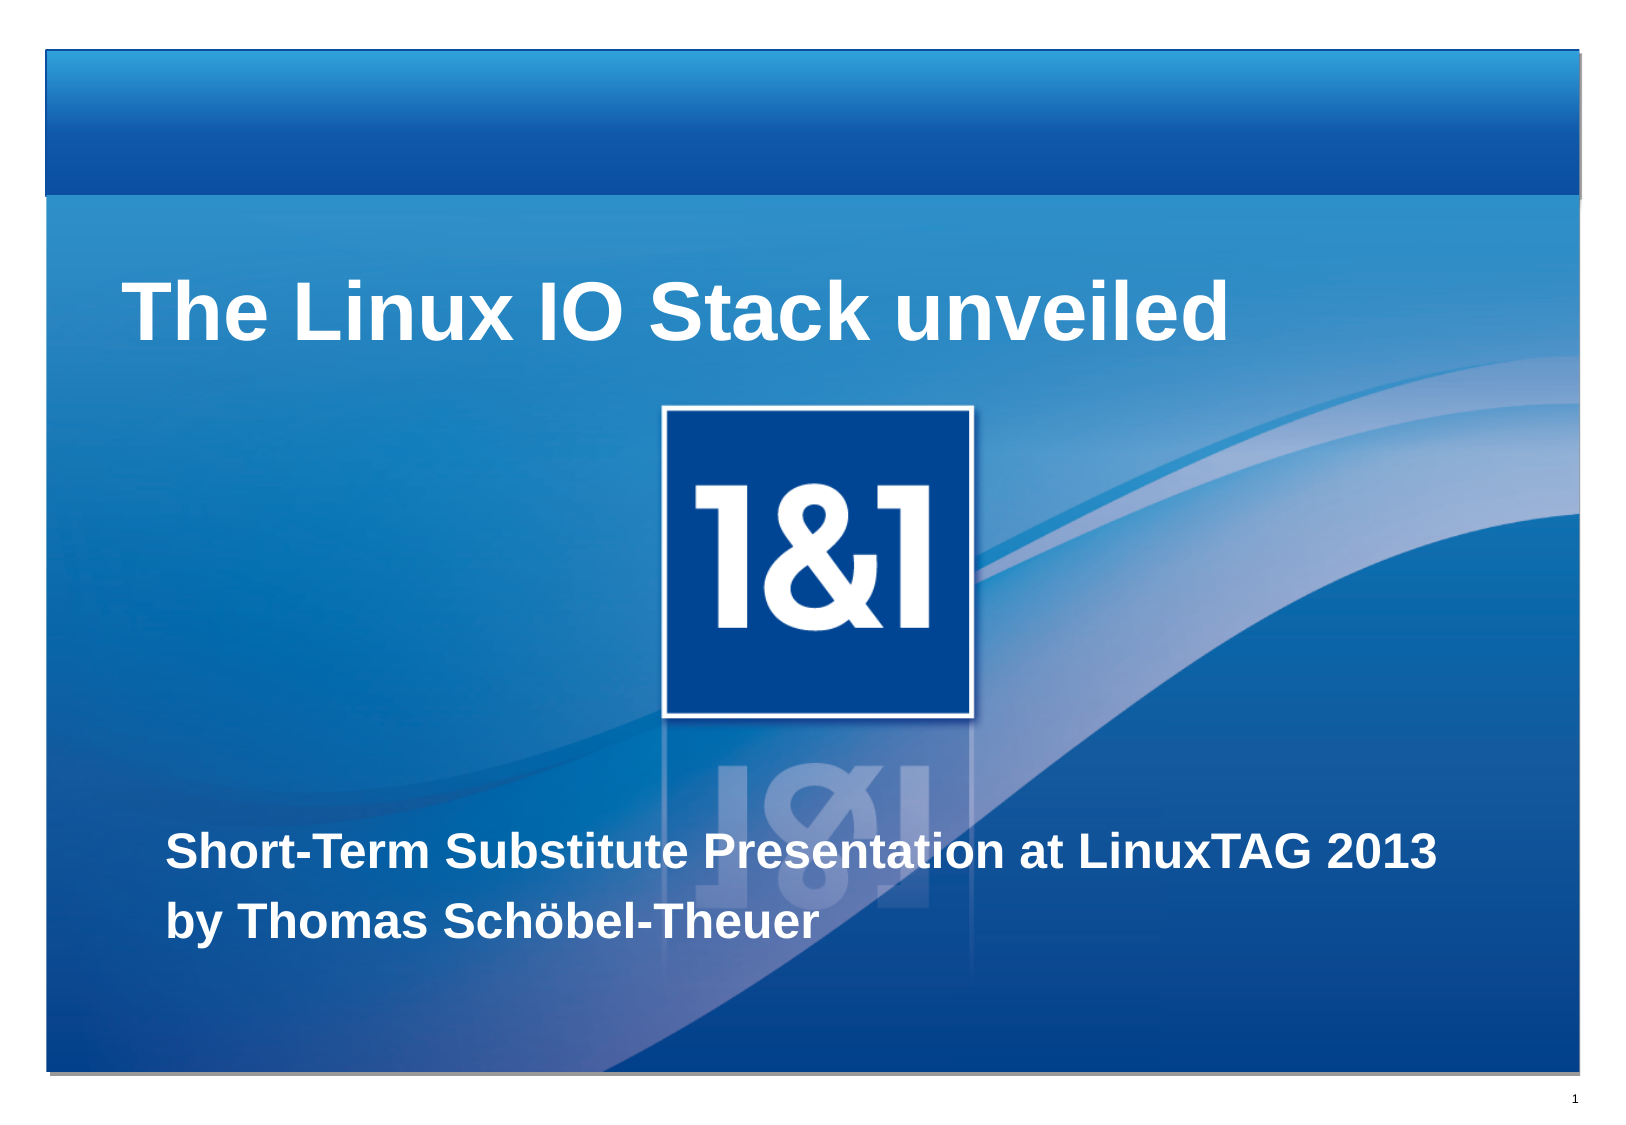

# The Linux IO Stack unveiled
Short-Term Substitute Presentation at LinuxTAG 2013
by Thomas Schöbel-Theuer